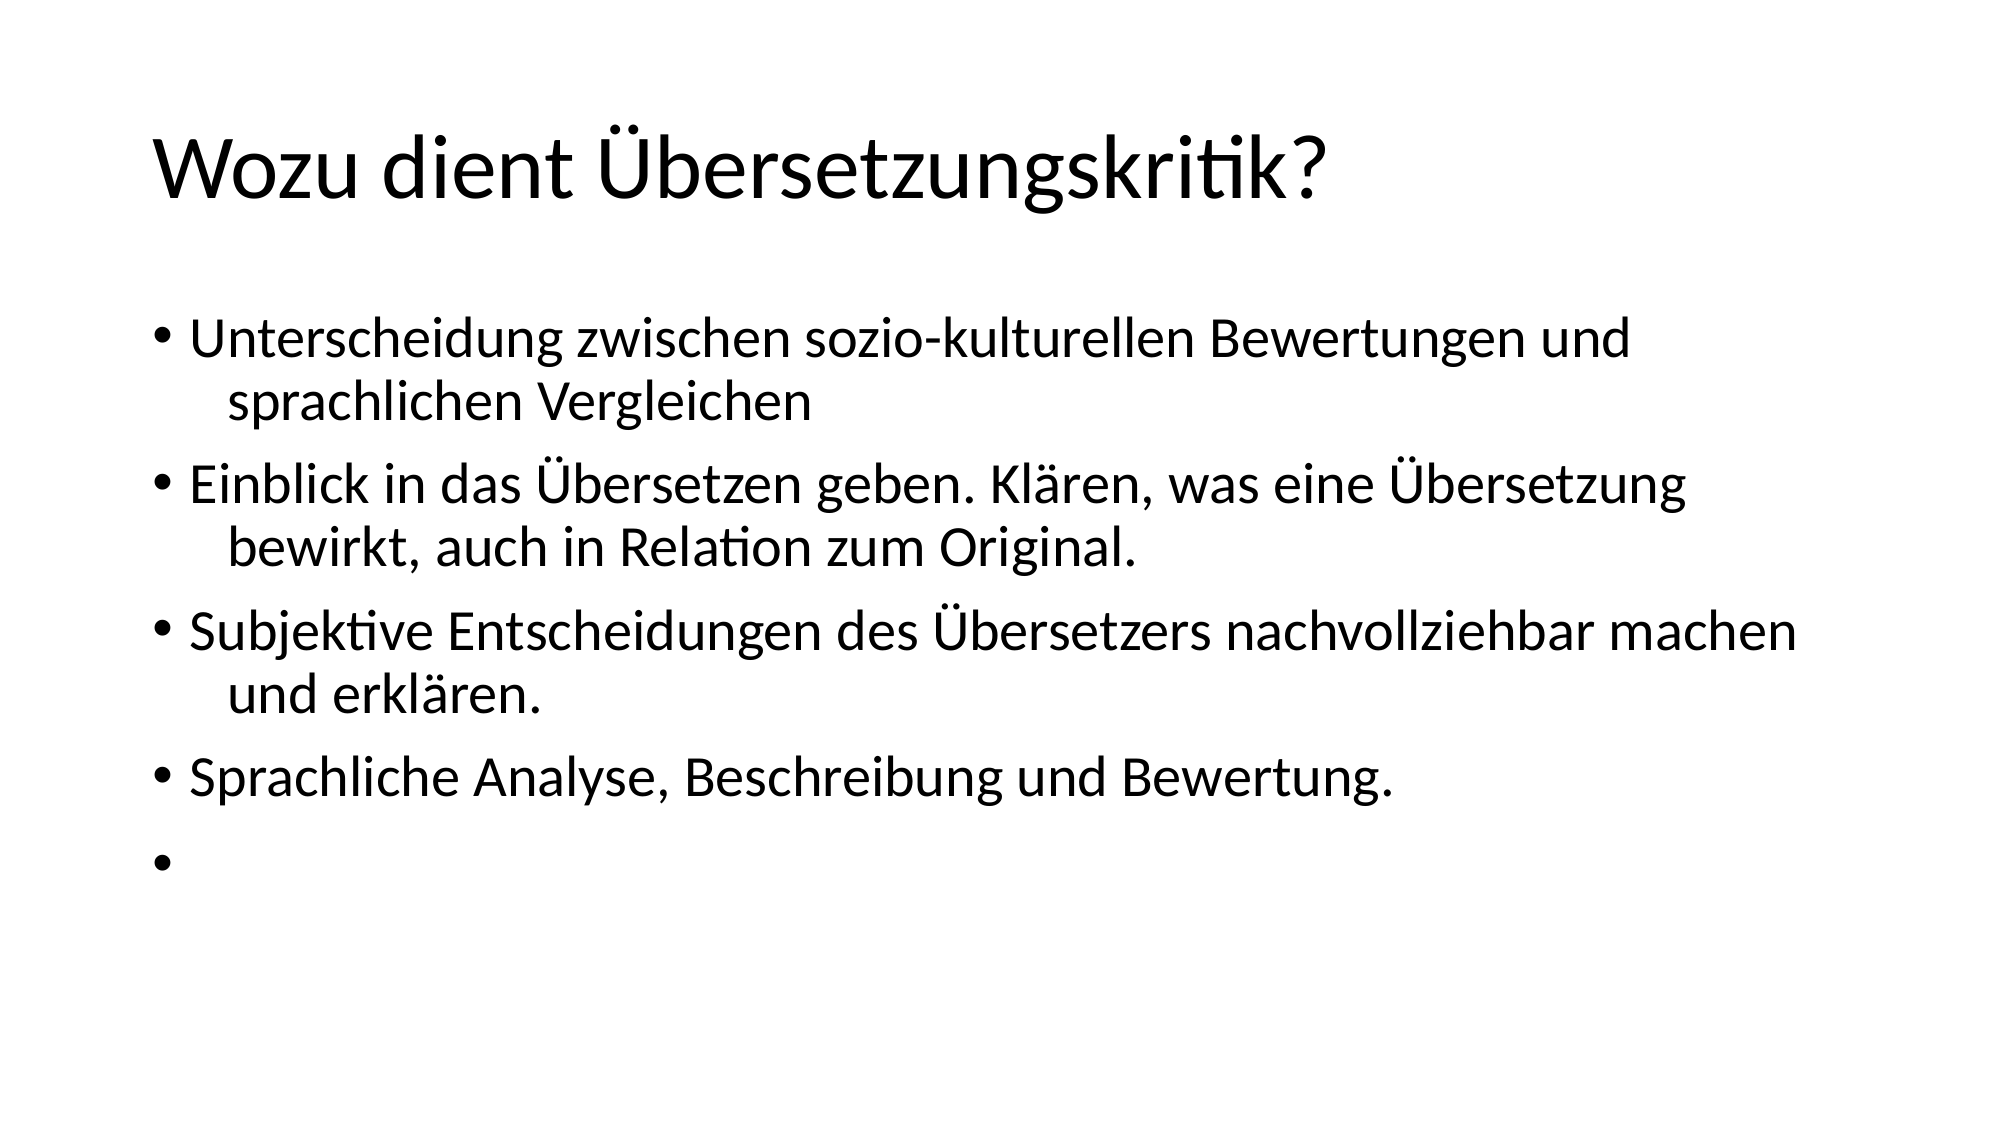

# Wozu dient Übersetzungskritik?
Unterscheidung zwischen sozio-kulturellen Bewertungen und sprachlichen Vergleichen
Einblick in das Übersetzen geben. Klären, was eine Übersetzung bewirkt, auch in Relation zum Original.
Subjektive Entscheidungen des Übersetzers nachvollziehbar machen und erklären.
Sprachliche Analyse, Beschreibung und Bewertung.